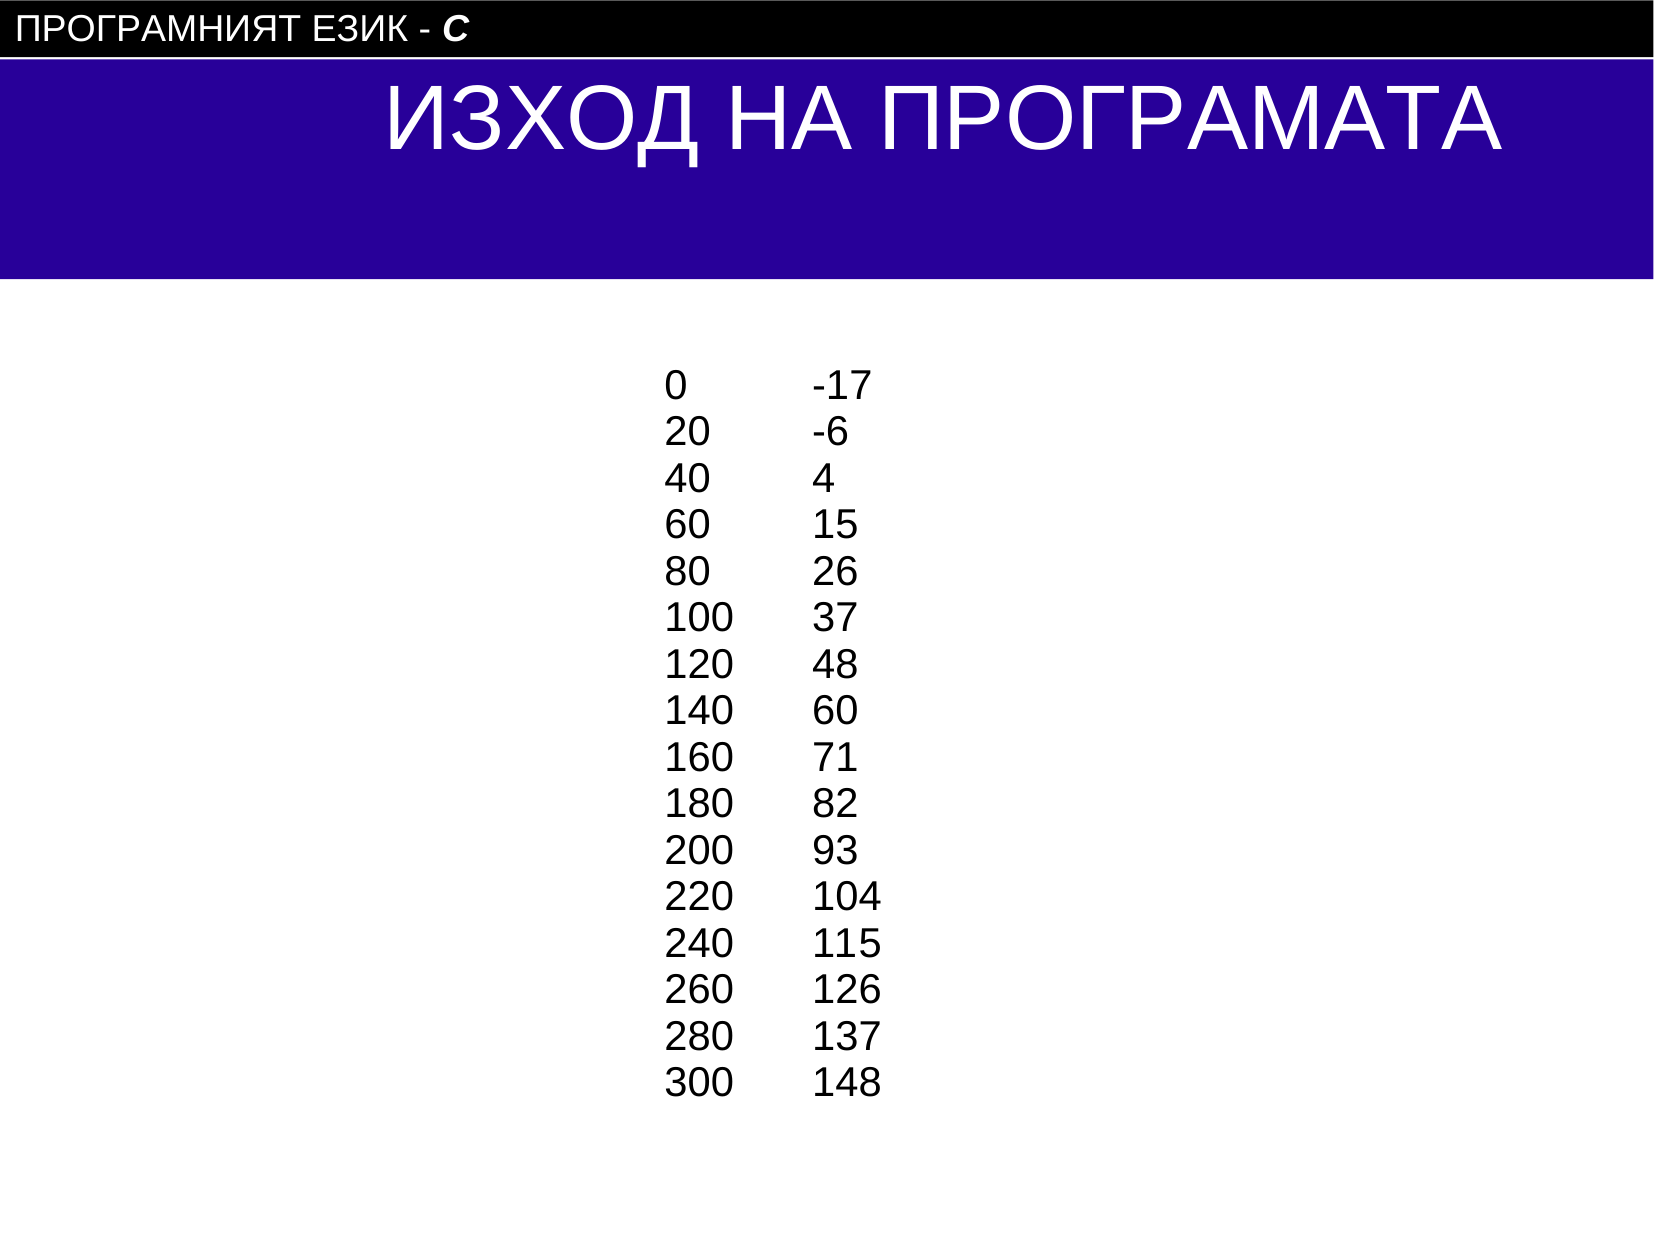

ПРОГРАМНИЯT ЕЗИК - С
					ИЗХОД НА ПРОГРАМАТА
0		-17
20		-6
40		4
60		15
80		26
100		37
120		48
140		60
160		71
180		82
200		93
220		104
240		115
260		126
280		137
300		148